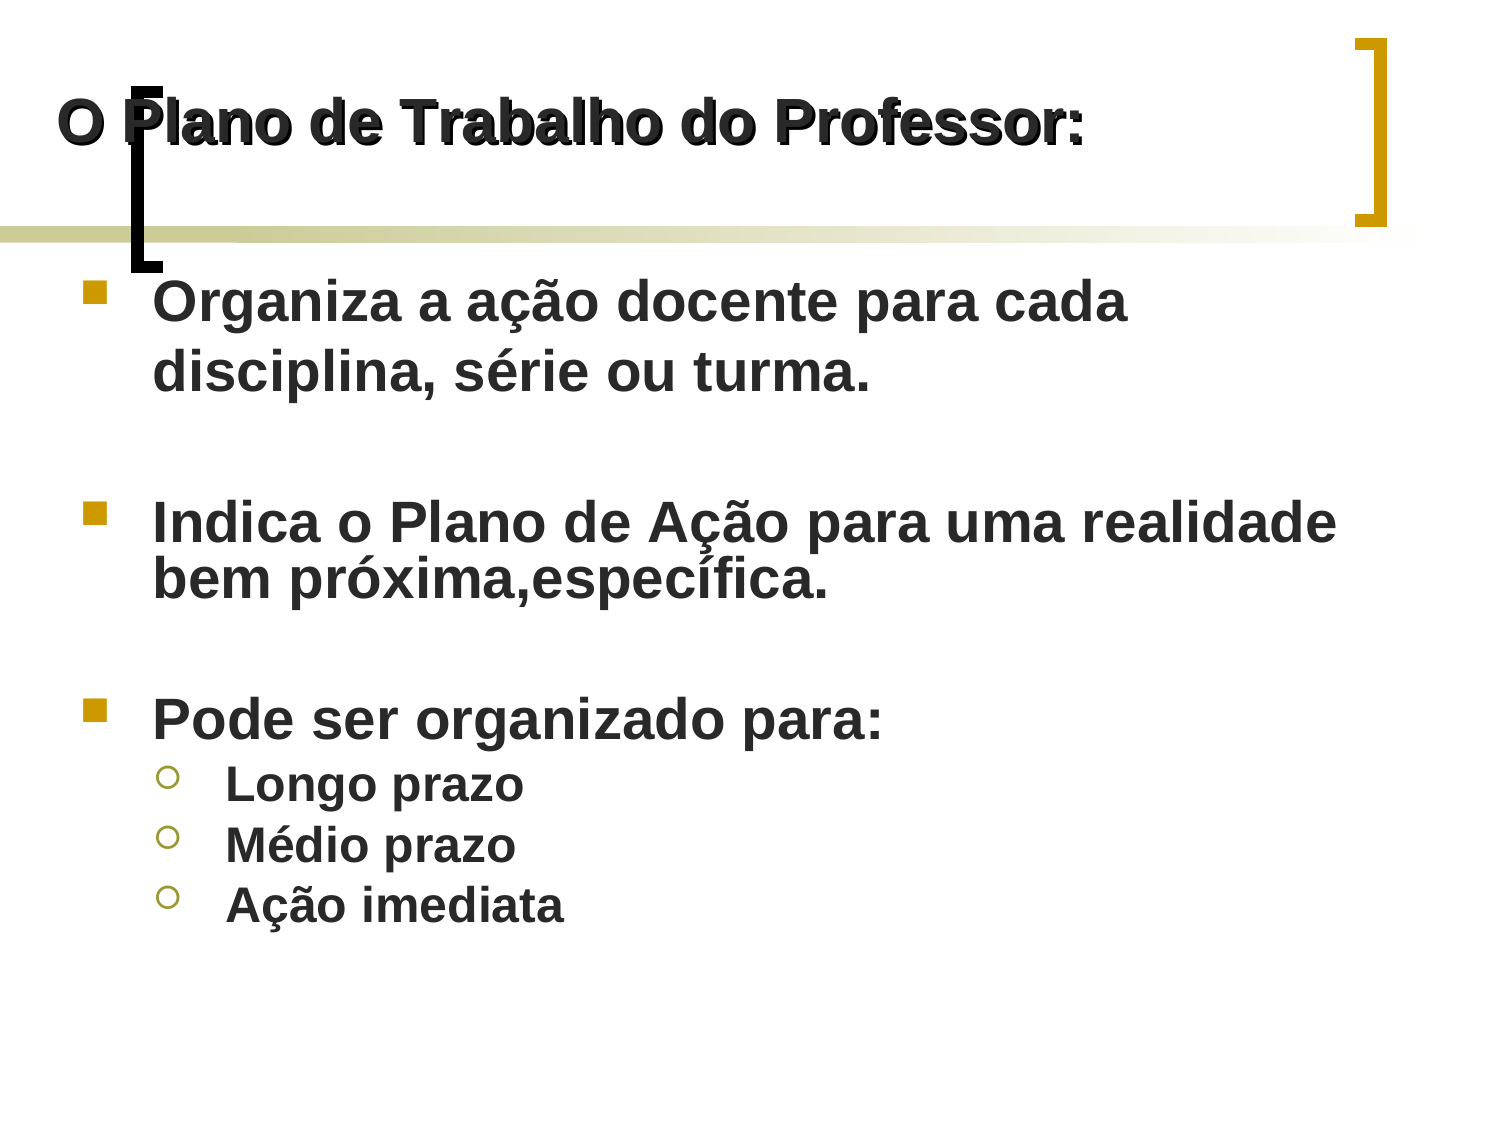

O Plano de Trabalho do Professor:
Organiza a ação docente para cada disciplina, série ou turma.
Indica o Plano de Ação para uma realidade bem próxima,específica.
Pode ser organizado para:
Longo prazo
Médio prazo
Ação imediata